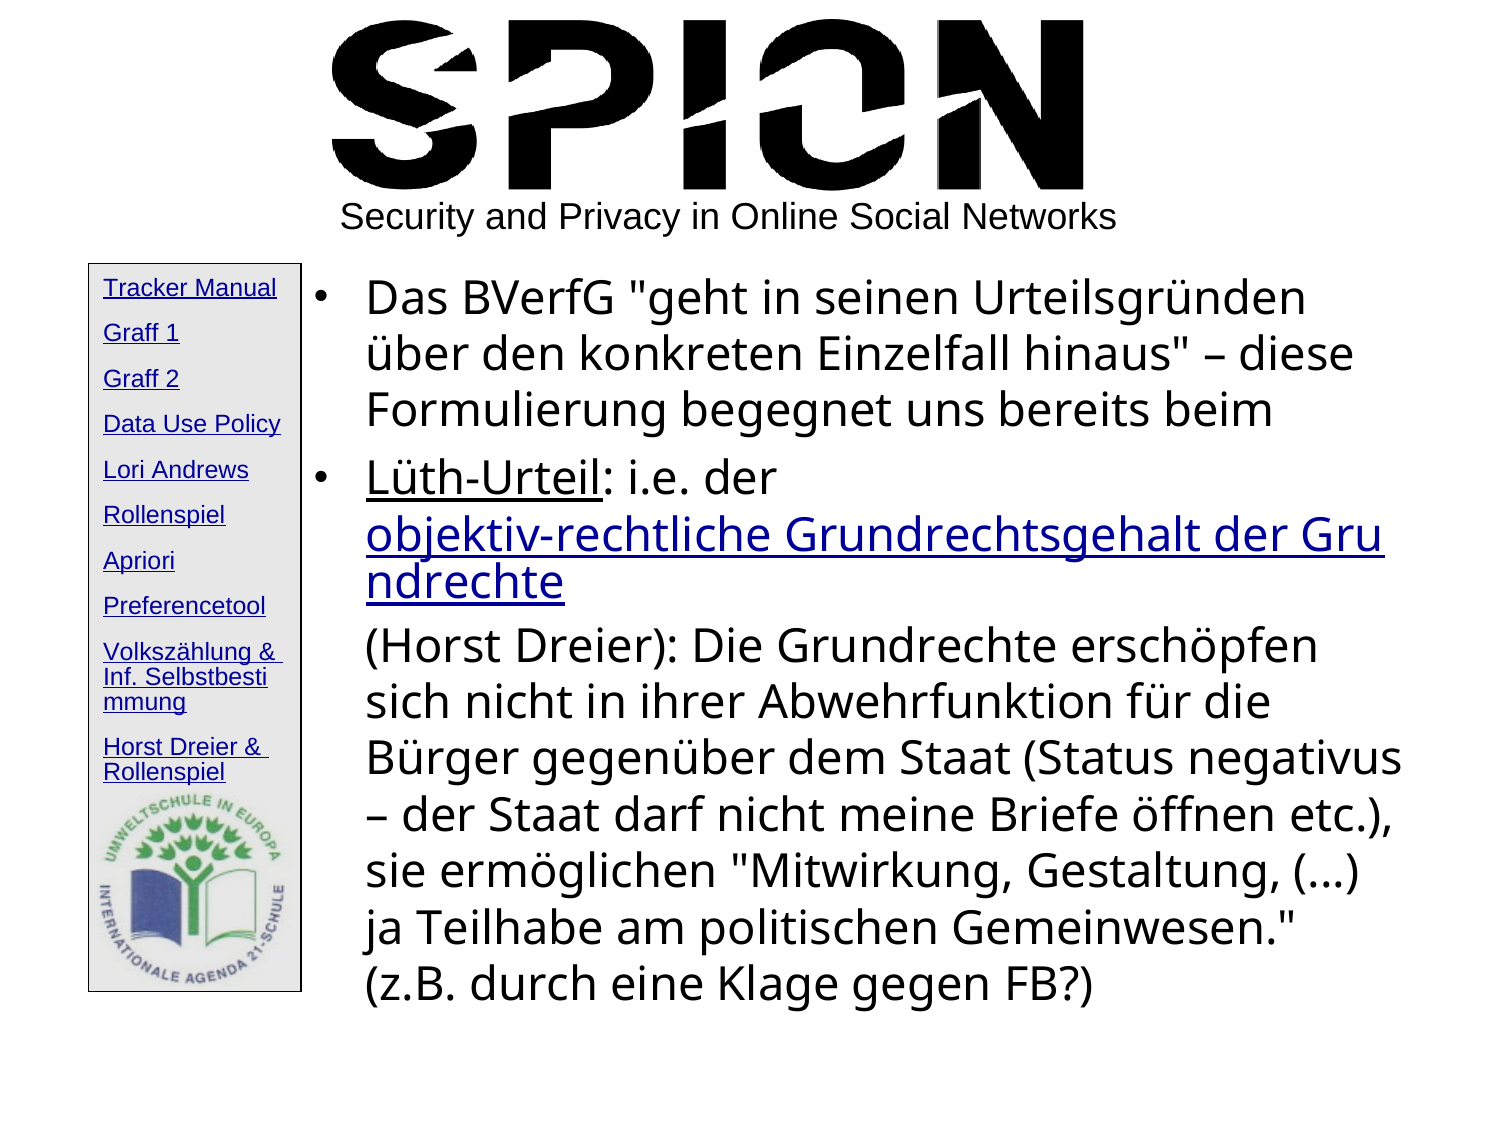

# Das BVerfG "geht in seinen Urteilsgründen über den konkreten Einzelfall hinaus" – diese Formulierung begegnet uns bereits beim
Lüth-Urteil: i.e. der objektiv-rechtliche Grundrechtsgehalt der Grundrechte(Horst Dreier): Die Grundrechte erschöpfen sich nicht in ihrer Abwehrfunktion für die Bürger gegenüber dem Staat (Status negativus – der Staat darf nicht meine Briefe öffnen etc.), sie ermöglichen "Mitwirkung, Gestaltung, (...) ja Teilhabe am politischen Gemeinwesen." (z.B. durch eine Klage gegen FB?)